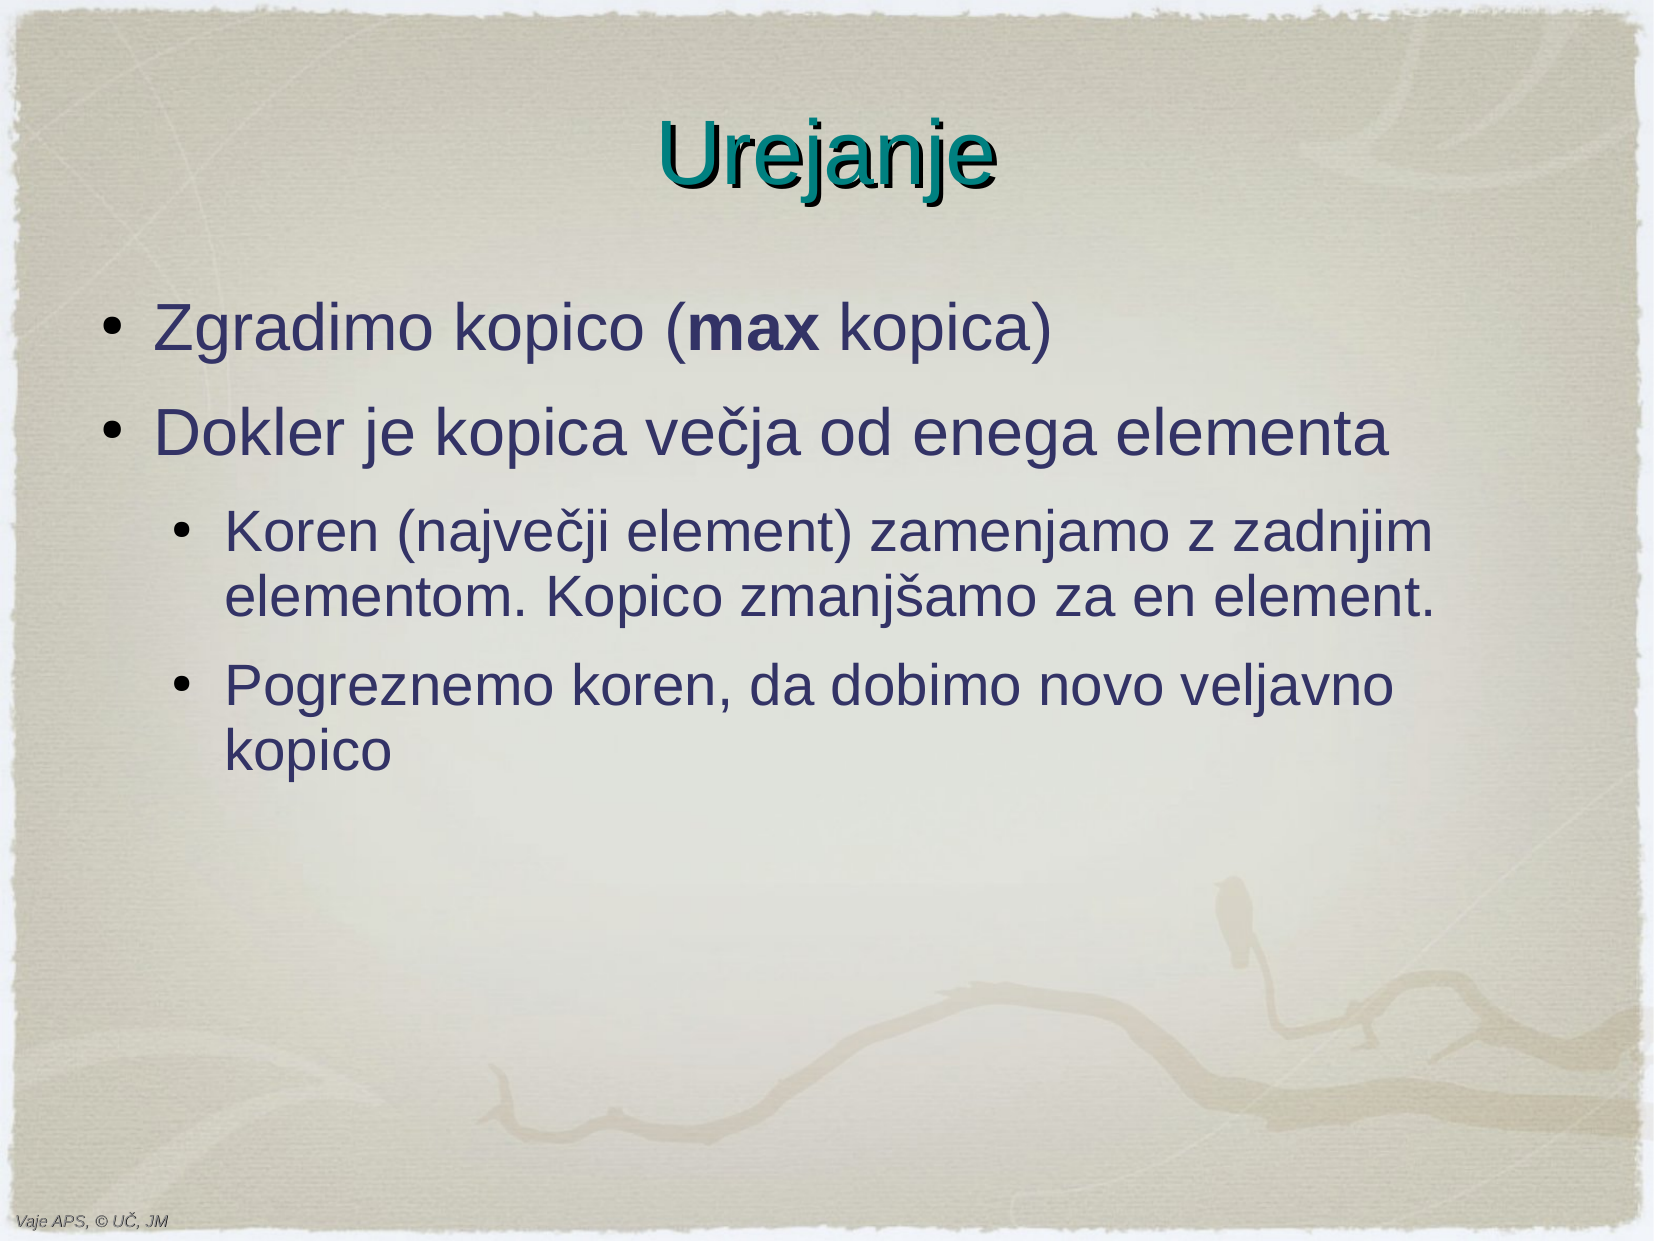

# Urejanje
Zgradimo kopico (max kopica)
Dokler je kopica večja od enega elementa
Koren (največji element) zamenjamo z zadnjim elementom. Kopico zmanjšamo za en element.
Pogreznemo koren, da dobimo novo veljavno kopico